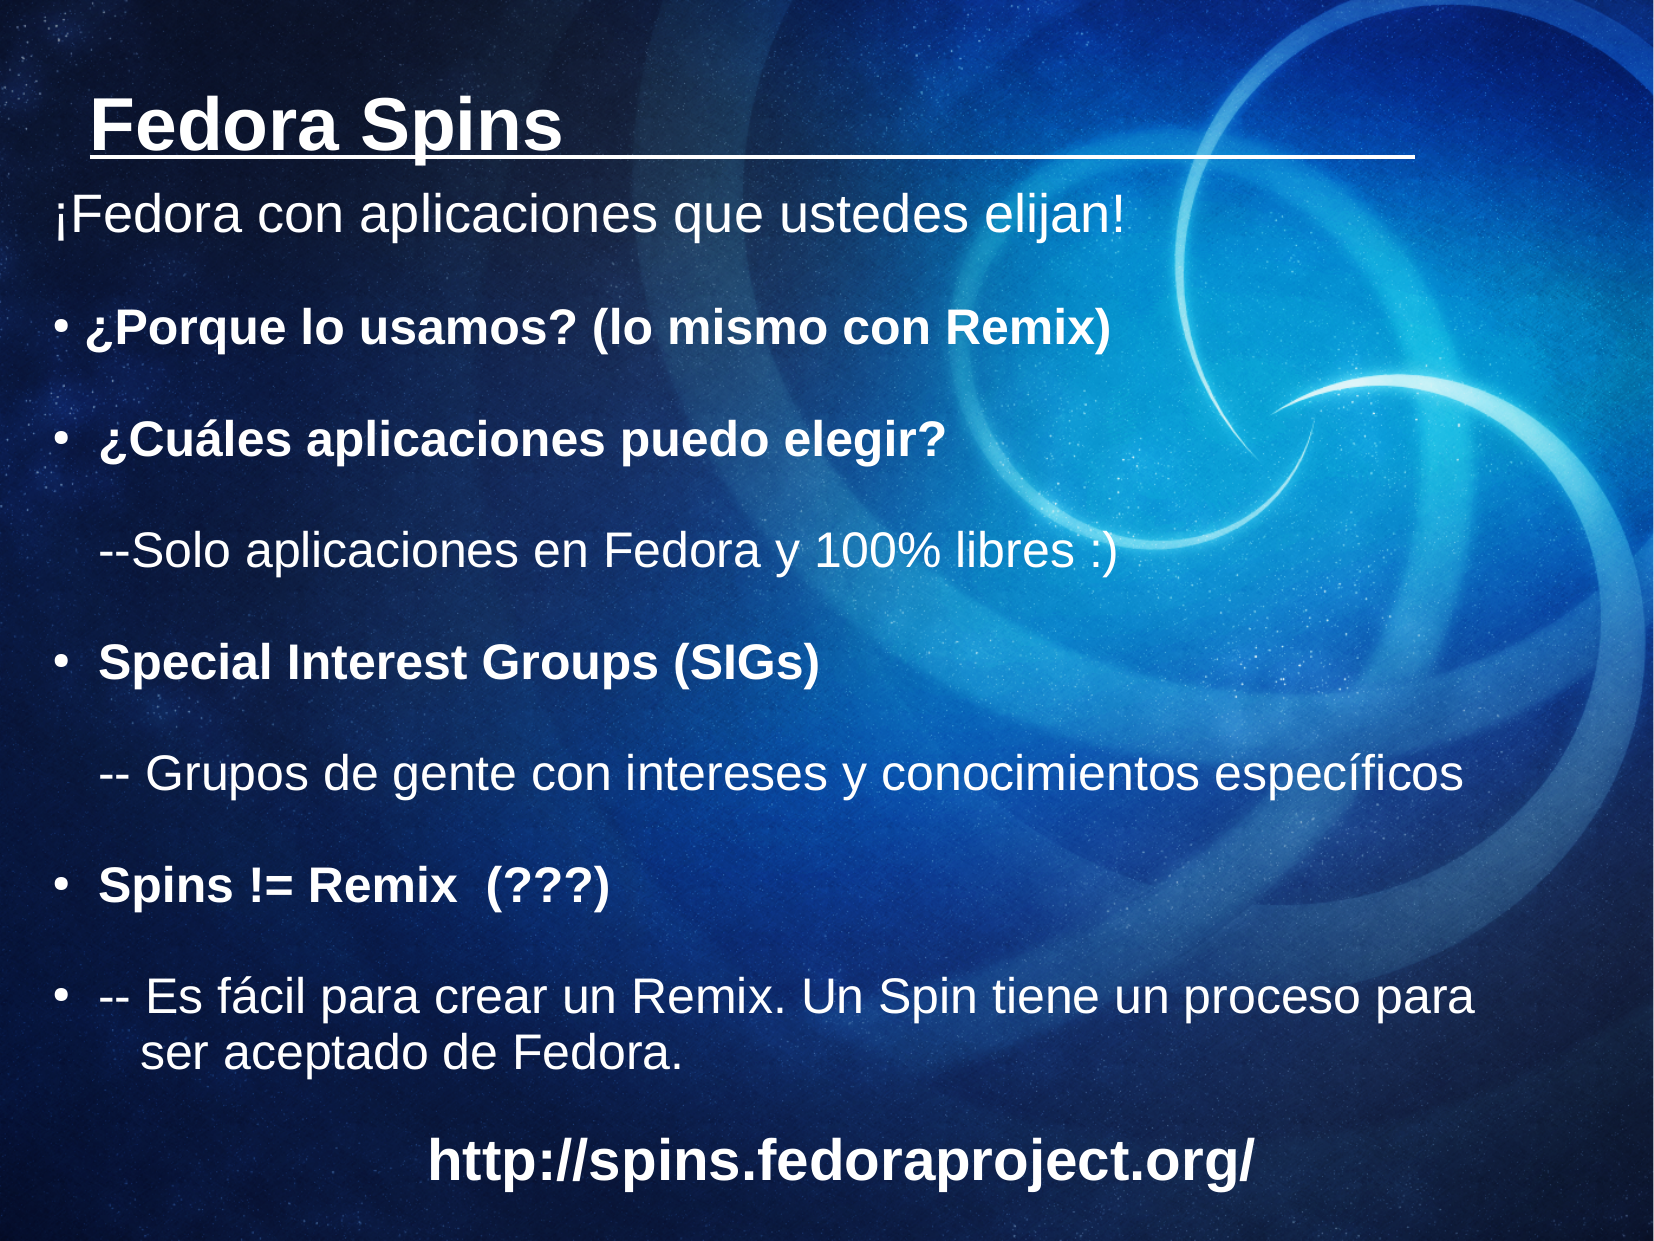

Fedora Spins
¡Fedora con aplicaciones que ustedes elijan!
 ¿Porque lo usamos? (lo mismo con Remix)
 ¿Cuáles aplicaciones puedo elegir?
 --Solo aplicaciones en Fedora y 100% libres :)
 Special Interest Groups (SIGs)
 -- Grupos de gente con intereses y conocimientos específicos
 Spins != Remix (???)
 -- Es fácil para crear un Remix. Un Spin tiene un proceso para
 ser aceptado de Fedora.
http://spins.fedoraproject.org/